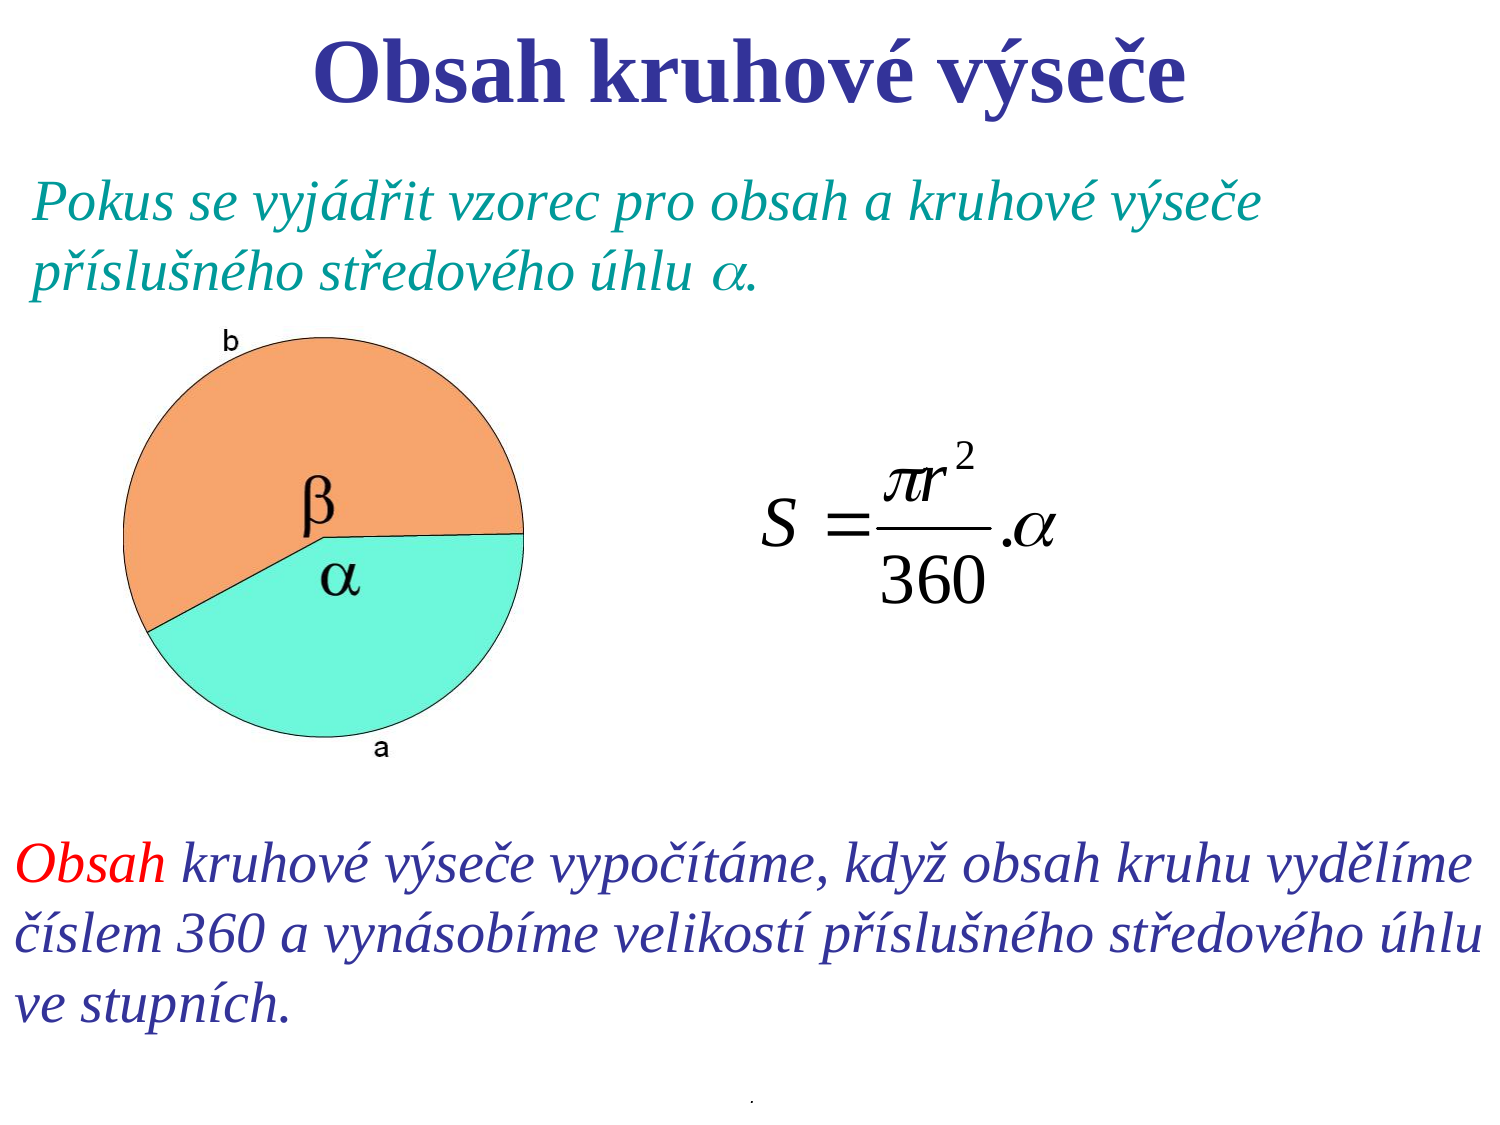

Obsah kruhové výseče
Pokus se vyjádřit vzorec pro obsah a kruhové výseče příslušného středového úhlu .
Obsah kruhové výseče vypočítáme, když obsah kruhu vydělíme číslem 360 a vynásobíme velikostí příslušného středového úhlu ve stupních.
.